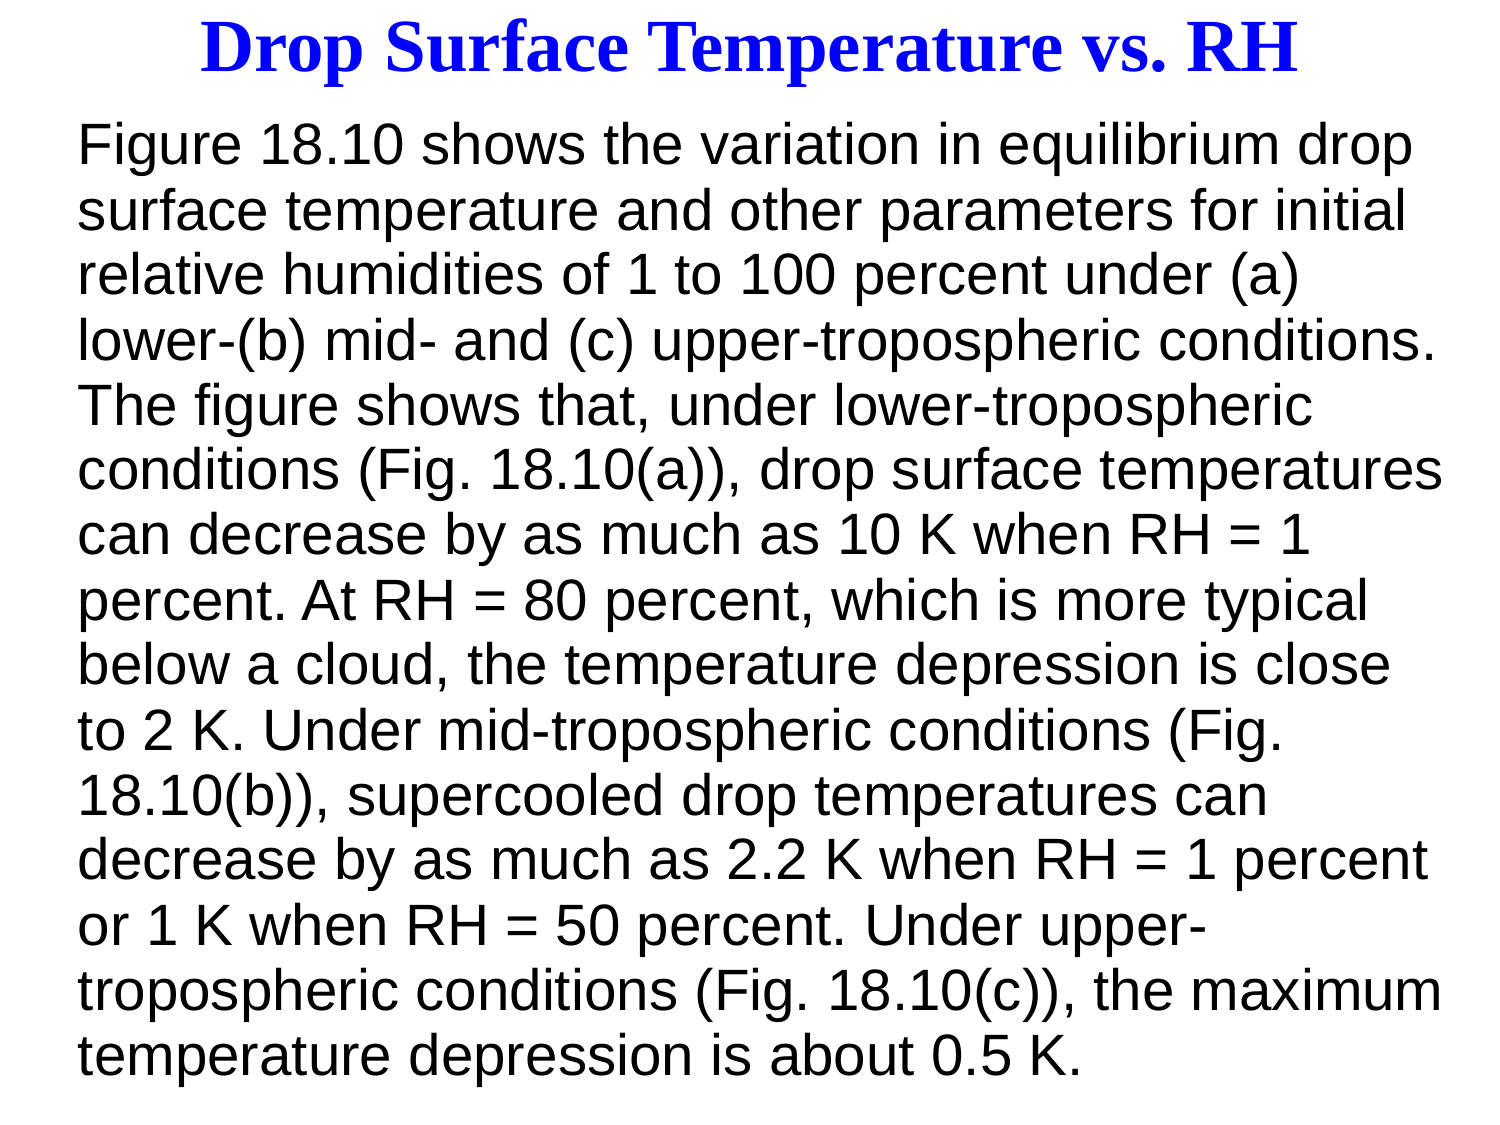

# Drop Surface Temperature vs. RH
Figure 18.10 shows the variation in equilibrium drop surface temperature and other parameters for initial relative humidities of 1 to 100 percent under (a) lower-(b) mid- and (c) upper-tropospheric conditions. The figure shows that, under lower-tropospheric conditions (Fig. 18.10(a)), drop surface temperatures can decrease by as much as 10 K when RH = 1 percent. At RH = 80 percent, which is more typical below a cloud, the temperature depression is close to 2 K. Under mid-tropospheric conditions (Fig. 18.10(b)), supercooled drop temperatures can decrease by as much as 2.2 K when RH = 1 percent or 1 K when RH = 50 percent. Under upper-tropospheric conditions (Fig. 18.10(c)), the maximum temperature depression is about 0.5 K.